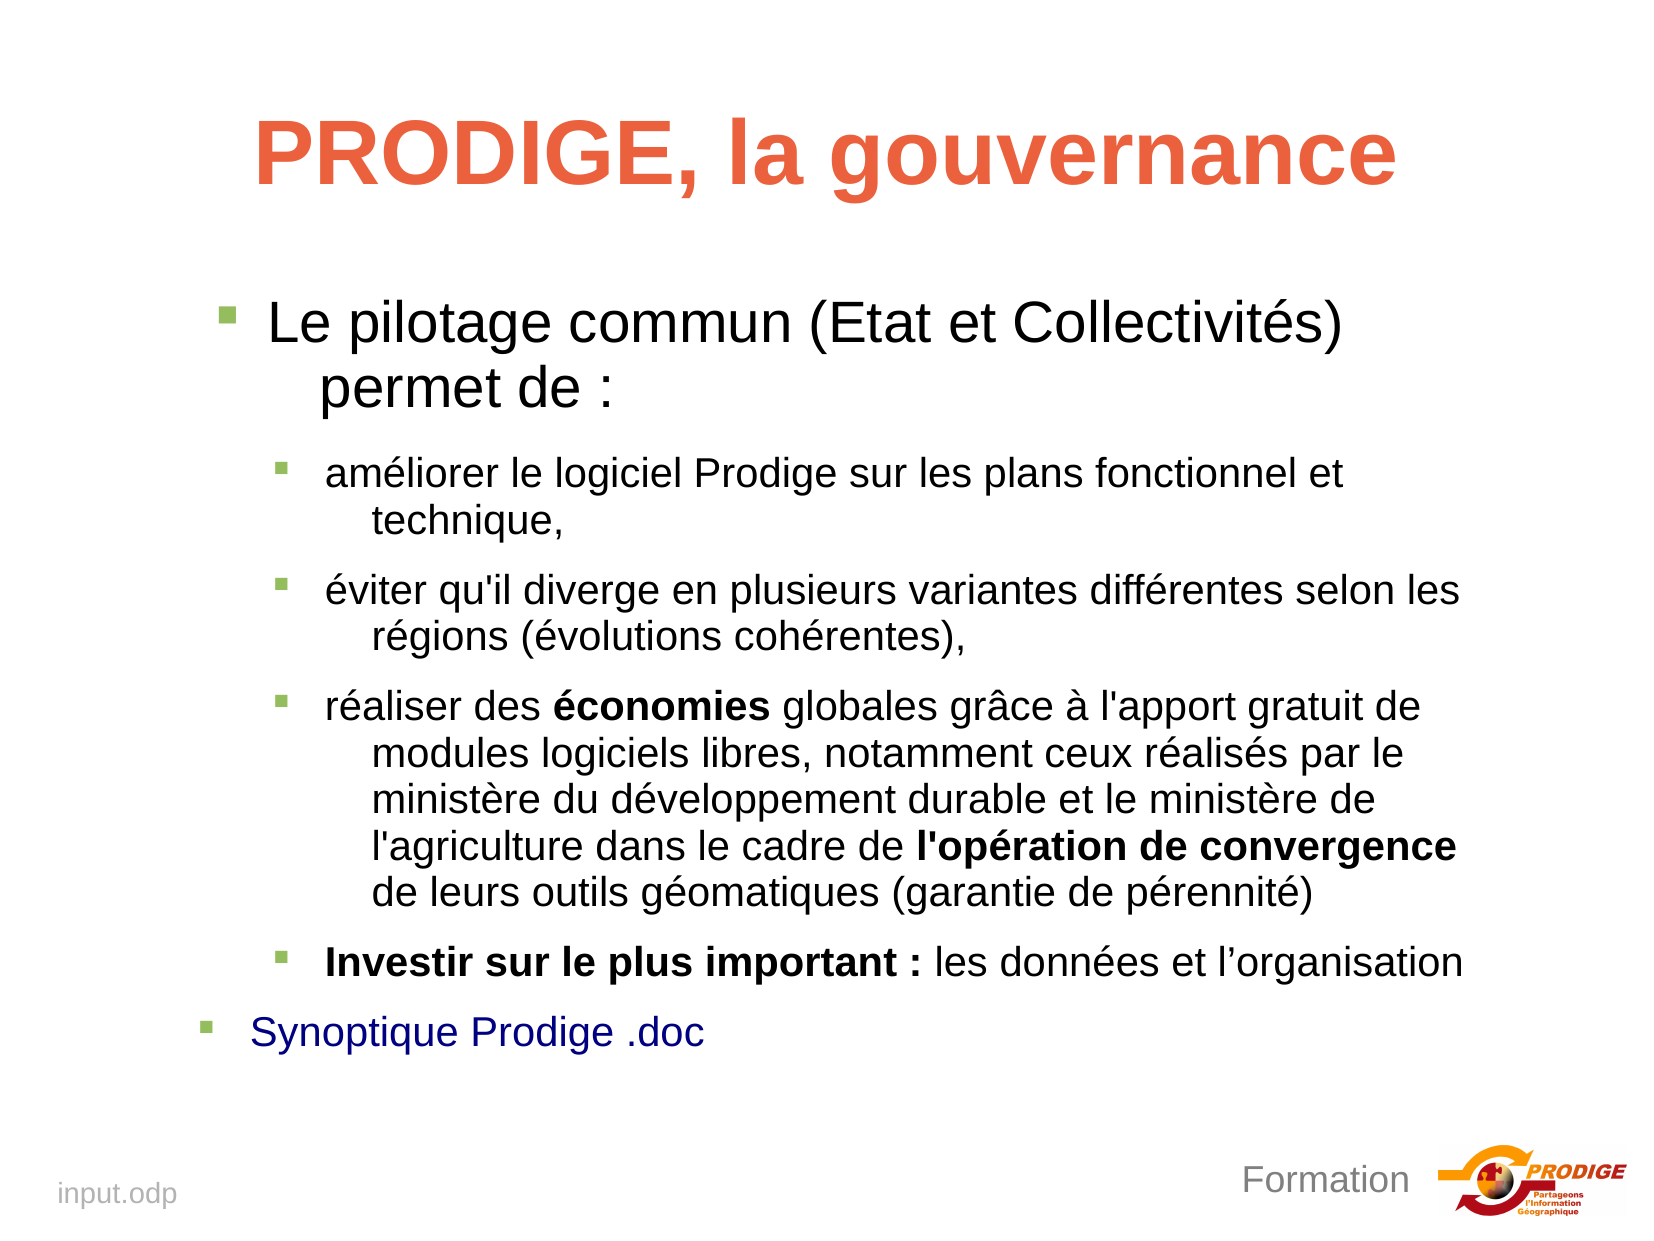

# PRODIGE, la gouvernance
Le pilotage commun (Etat et Collectivités) permet de :
améliorer le logiciel Prodige sur les plans fonctionnel et technique,
éviter qu'il diverge en plusieurs variantes différentes selon les régions (évolutions cohérentes),
réaliser des économies globales grâce à l'apport gratuit de modules logiciels libres, notamment ceux réalisés par le ministère du développement durable et le ministère de l'agriculture dans le cadre de l'opération de convergence de leurs outils géomatiques (garantie de pérennité)
Investir sur le plus important : les données et l’organisation
Synoptique Prodige .doc